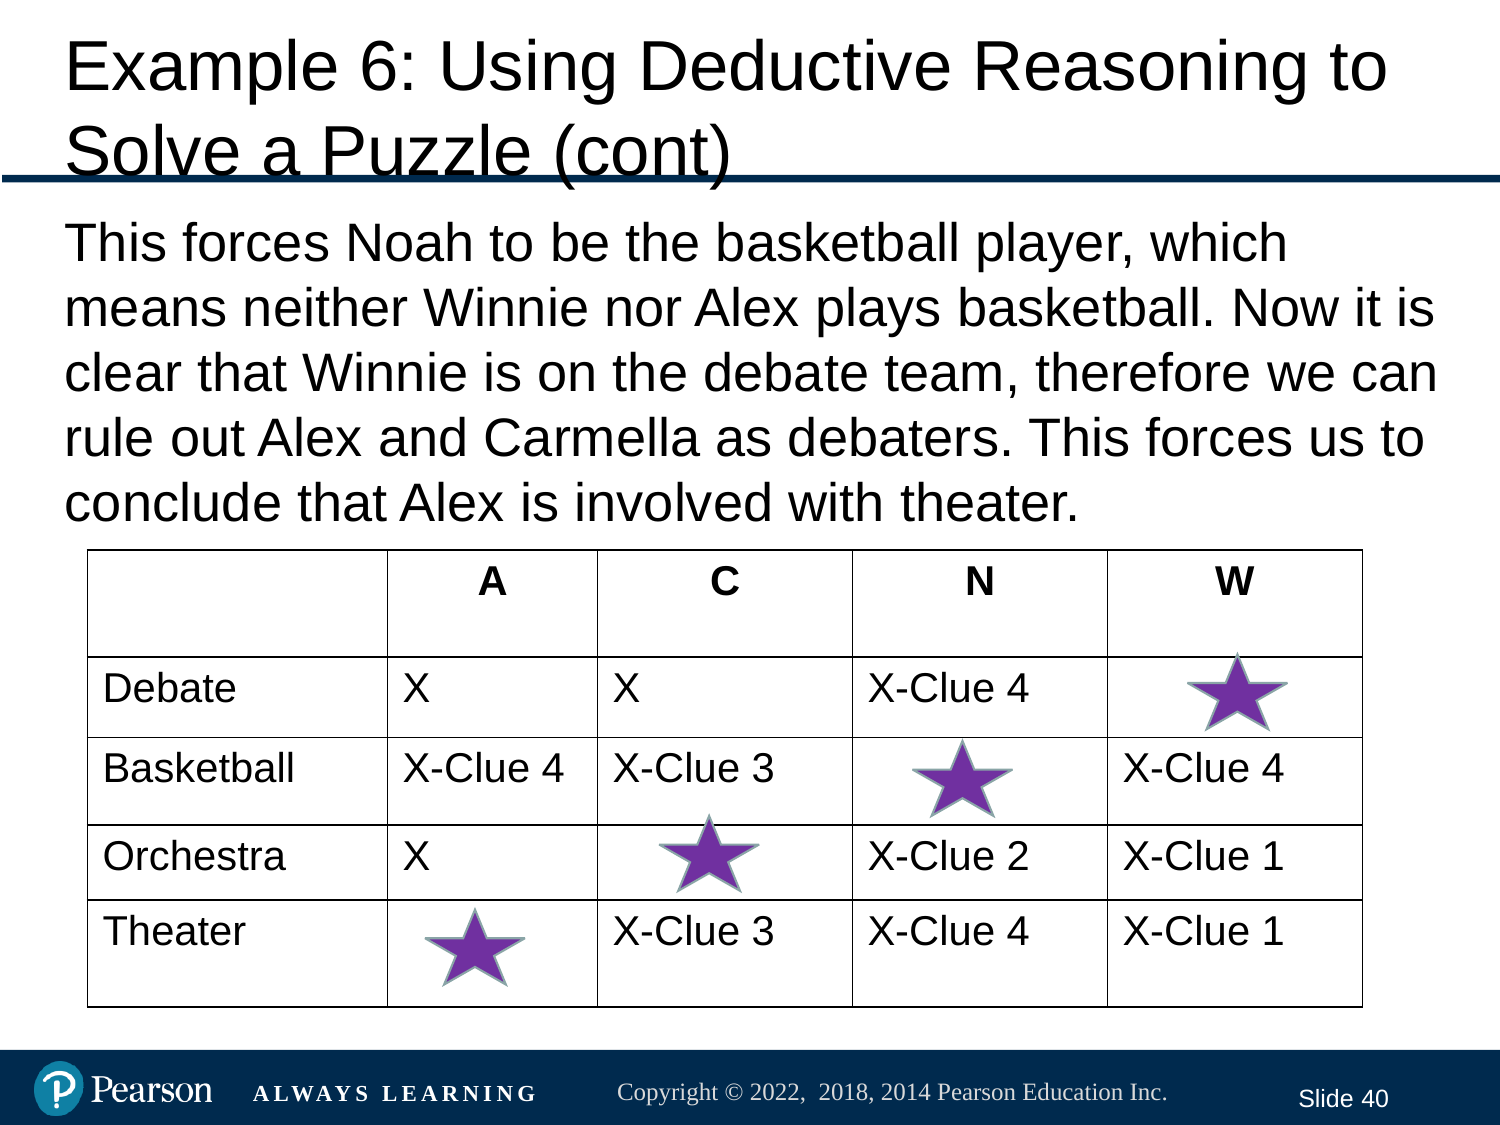

# Example 6: Using Deductive Reasoning to Solve a Puzzle (cont)
This forces Noah to be the basketball player, which means neither Winnie nor Alex plays basketball. Now it is clear that Winnie is on the debate team, therefore we can rule out Alex and Carmella as debaters. This forces us to conclude that Alex is involved with theater.
| | A | C | N | W |
| --- | --- | --- | --- | --- |
| Debate | X | X | X-Clue 4 | |
| Basketball | X-Clue 4 | X-Clue 3 | | X-Clue 4 |
| Orchestra | X | | X-Clue 2 | X-Clue 1 |
| Theater | | X-Clue 3 | X-Clue 4 | X-Clue 1 |